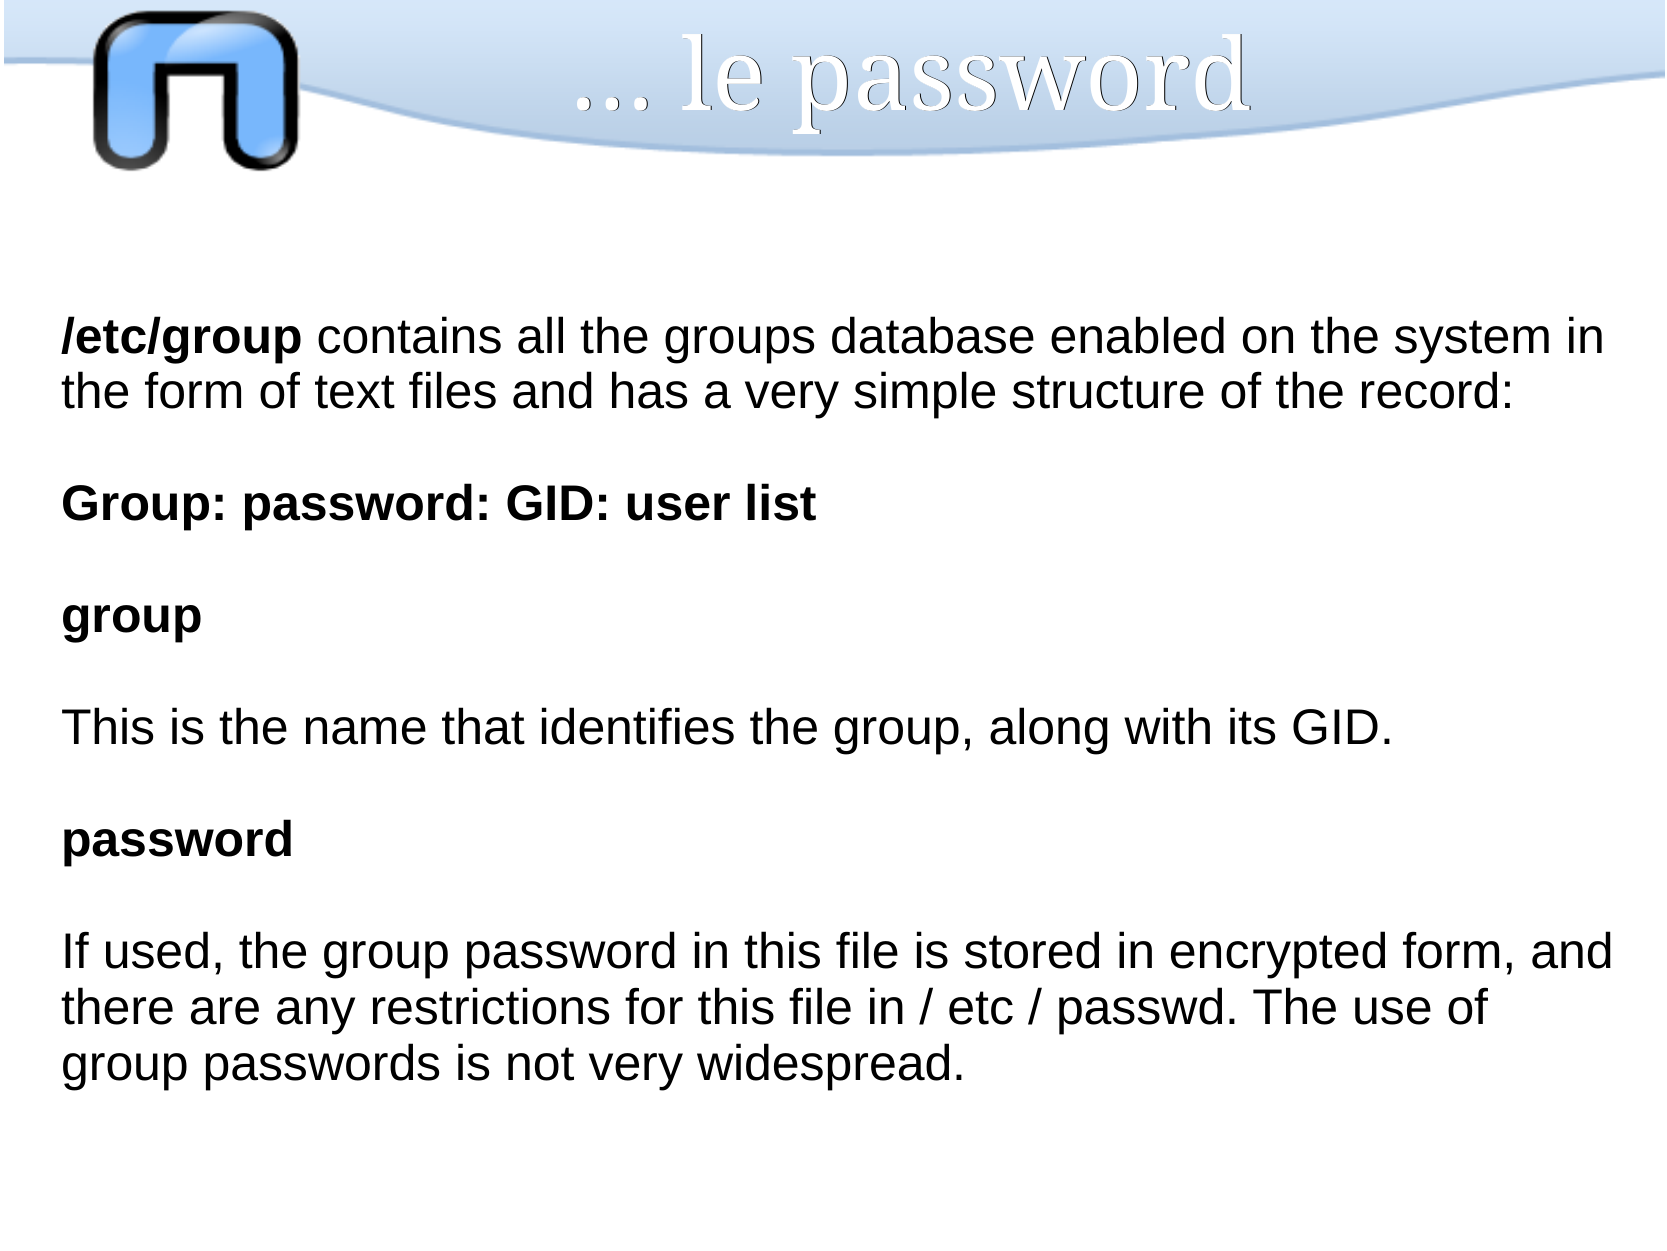

… le password
# /etc/group contains all the groups database enabled on the system in the form of text files and has a very simple structure of the record:
Group: password: GID: user list
group
This is the name that identifies the group, along with its GID.
password
If used, the group password in this file is stored in encrypted form, and there are any restrictions for this file in / etc / passwd. The use of group passwords is not very widespread.